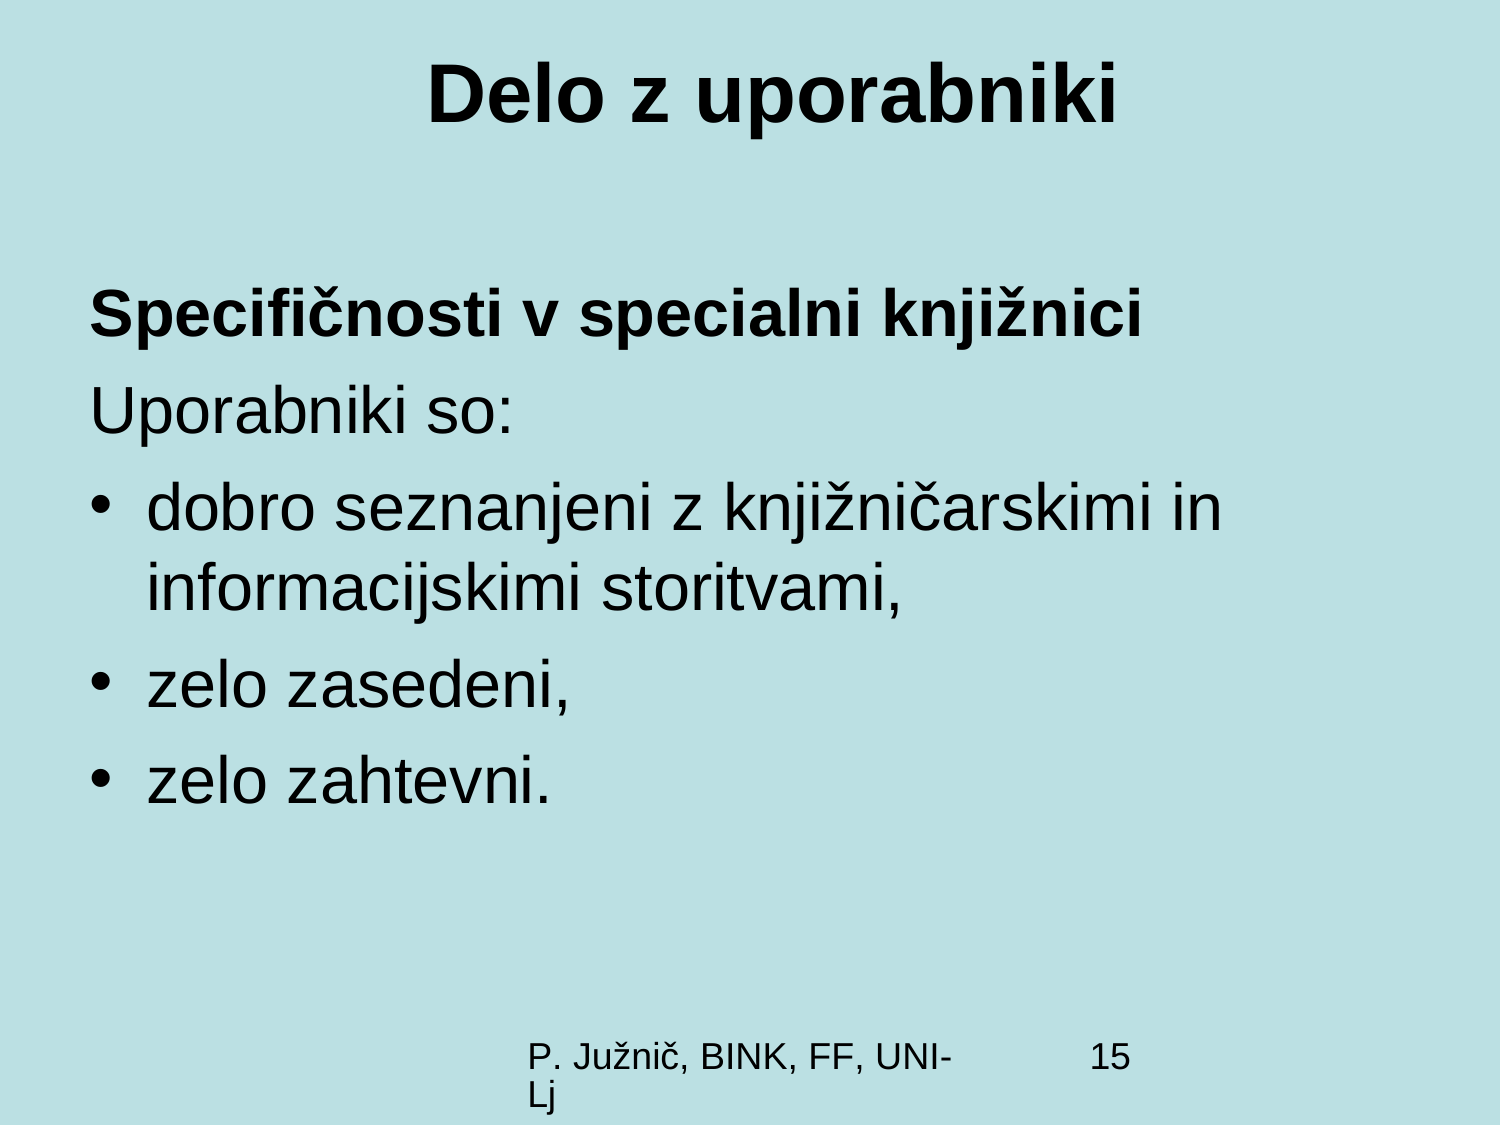

# Delo z uporabniki
Specifičnosti v specialni knjižnici
Uporabniki so:
dobro seznanjeni z knjižničarskimi in informacijskimi storitvami,
zelo zasedeni,
zelo zahtevni.
P. Južnič, BINK, FF, UNI-Lj
15